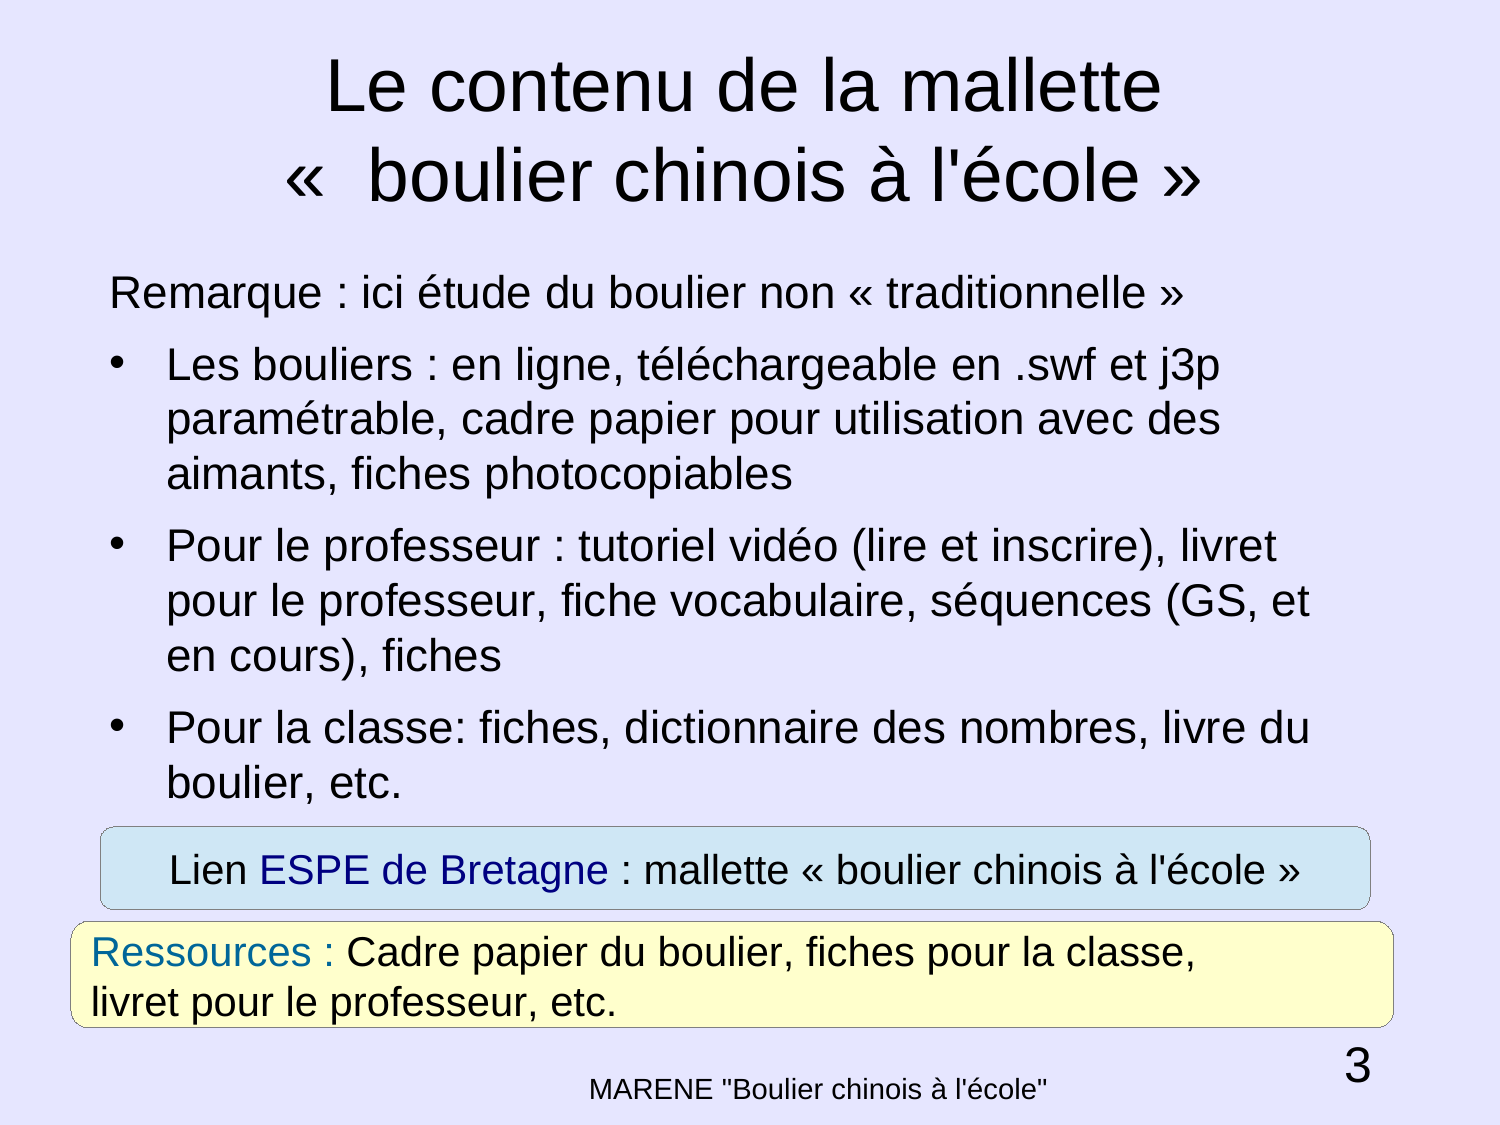

# Le contenu de la mallette «  boulier chinois à l'école »
Remarque : ici étude du boulier non « traditionnelle »
Les bouliers : en ligne, téléchargeable en .swf et j3p paramétrable, cadre papier pour utilisation avec des aimants, fiches photocopiables
Pour le professeur : tutoriel vidéo (lire et inscrire), livret pour le professeur, fiche vocabulaire, séquences (GS, et en cours), fiches
Pour la classe: fiches, dictionnaire des nombres, livre du boulier, etc.
Lien ESPE de Bretagne : mallette « boulier chinois à l'école »
Ressources : Cadre papier du boulier, fiches pour la classe,
livret pour le professeur, etc.
3